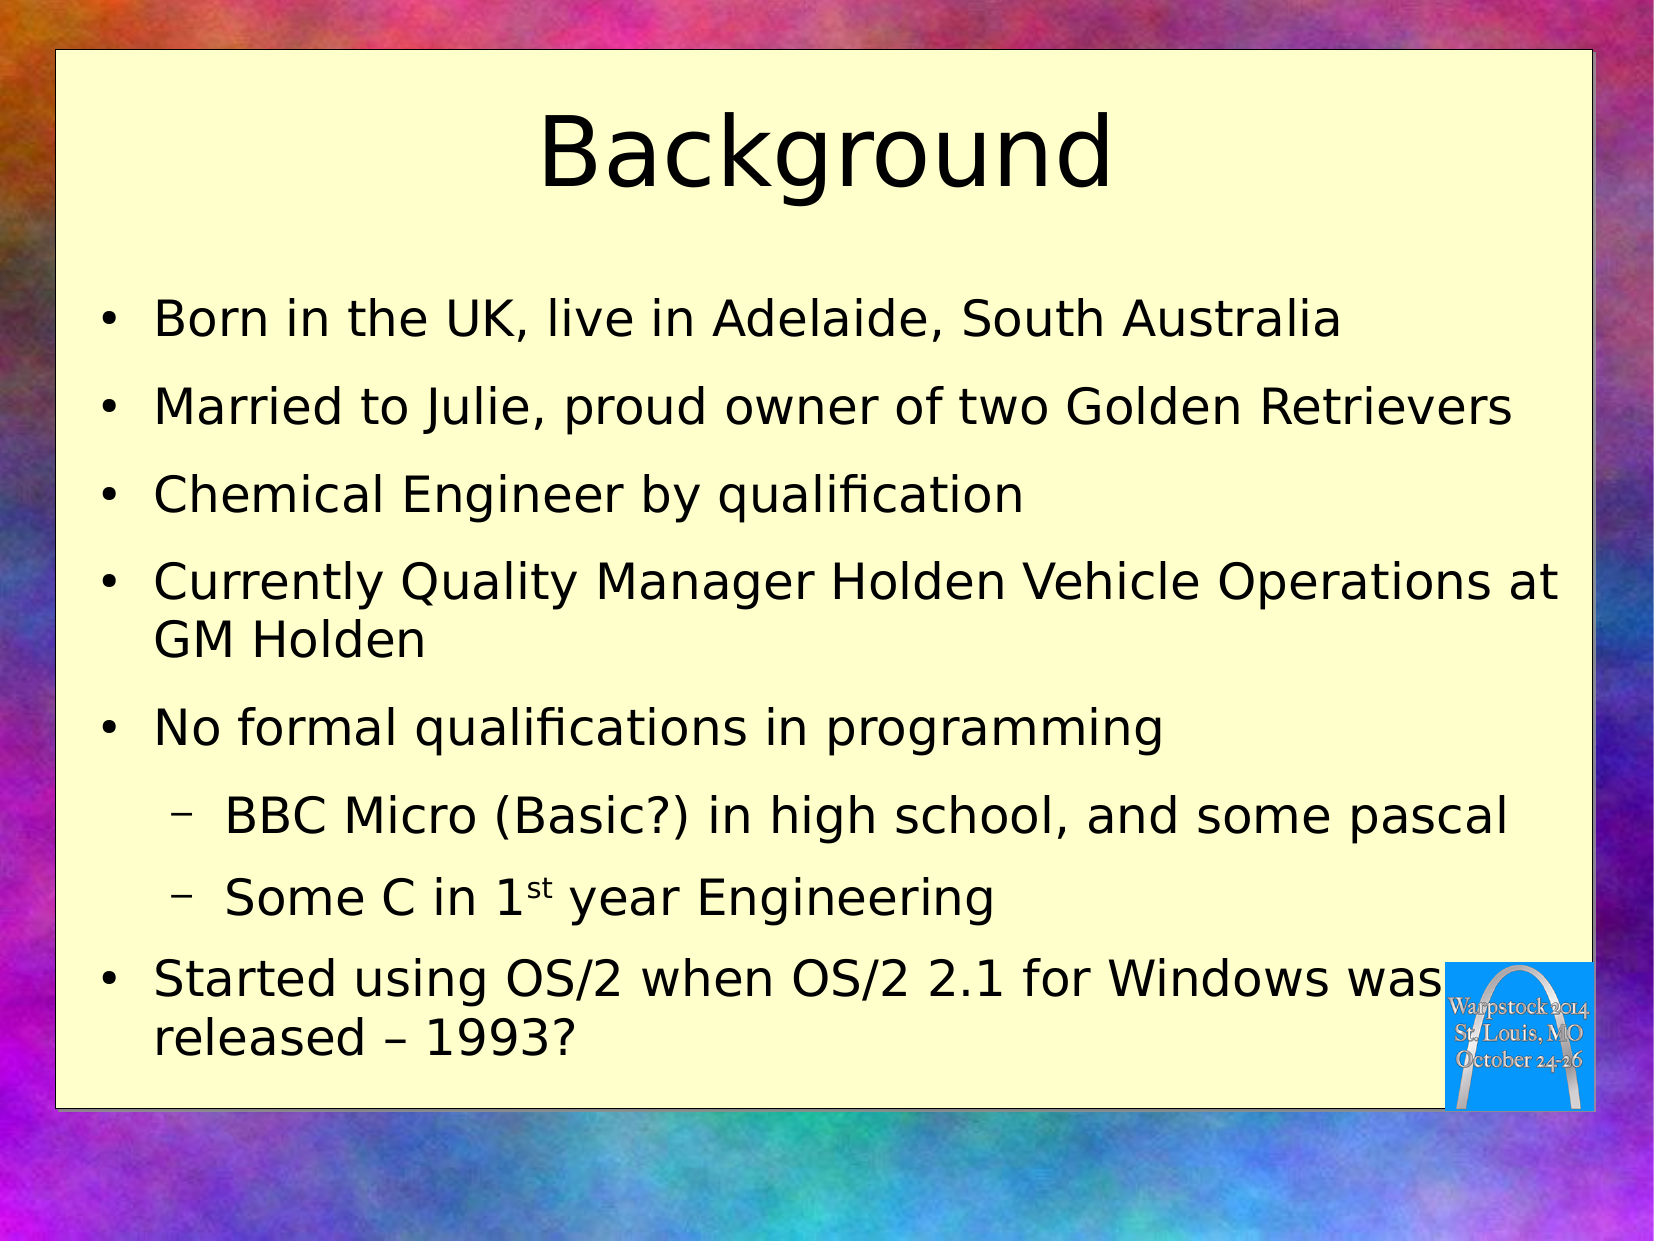

# Background
Born in the UK, live in Adelaide, South Australia
Married to Julie, proud owner of two Golden Retrievers
Chemical Engineer by qualification
Currently Quality Manager Holden Vehicle Operations at GM Holden
No formal qualifications in programming
BBC Micro (Basic?) in high school, and some pascal
Some C in 1st year Engineering
Started using OS/2 when OS/2 2.1 for Windows was released – 1993?